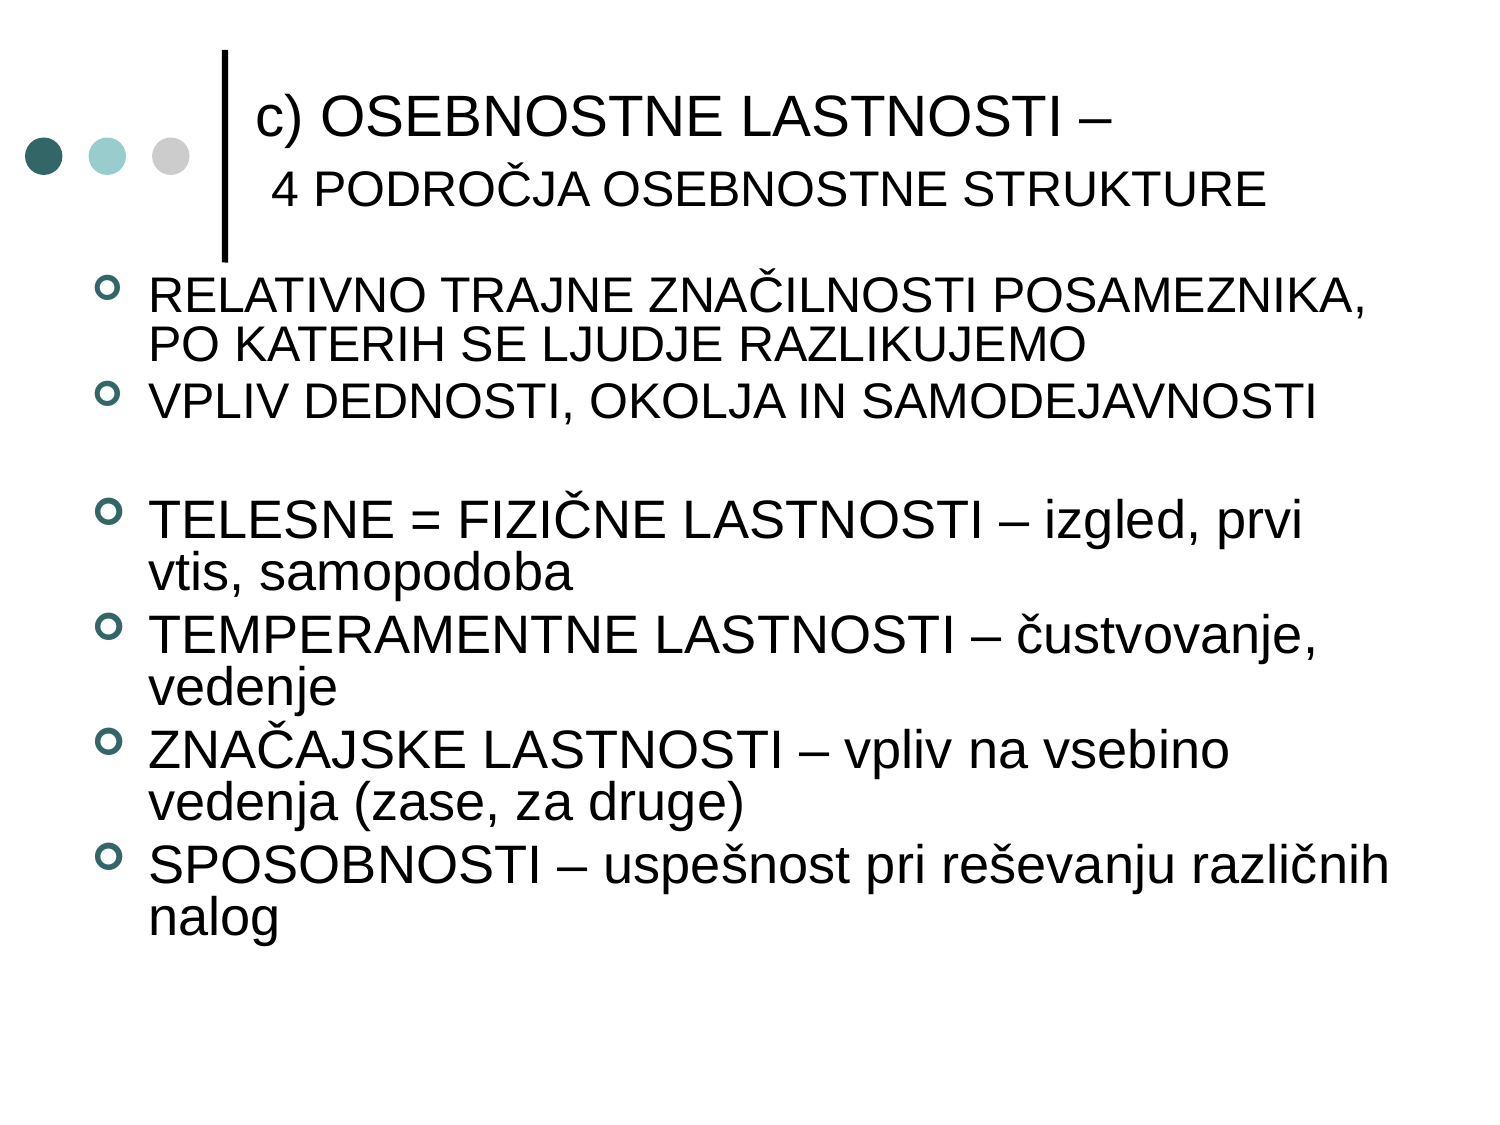

# c) OSEBNOSTNE LASTNOSTI – 4 PODROČJA OSEBNOSTNE STRUKTURE
RELATIVNO TRAJNE ZNAČILNOSTI POSAMEZNIKA, PO KATERIH SE LJUDJE RAZLIKUJEMO
VPLIV DEDNOSTI, OKOLJA IN SAMODEJAVNOSTI
TELESNE = FIZIČNE LASTNOSTI – izgled, prvi vtis, samopodoba
TEMPERAMENTNE LASTNOSTI – čustvovanje, vedenje
ZNAČAJSKE LASTNOSTI – vpliv na vsebino vedenja (zase, za druge)
SPOSOBNOSTI – uspešnost pri reševanju različnih nalog